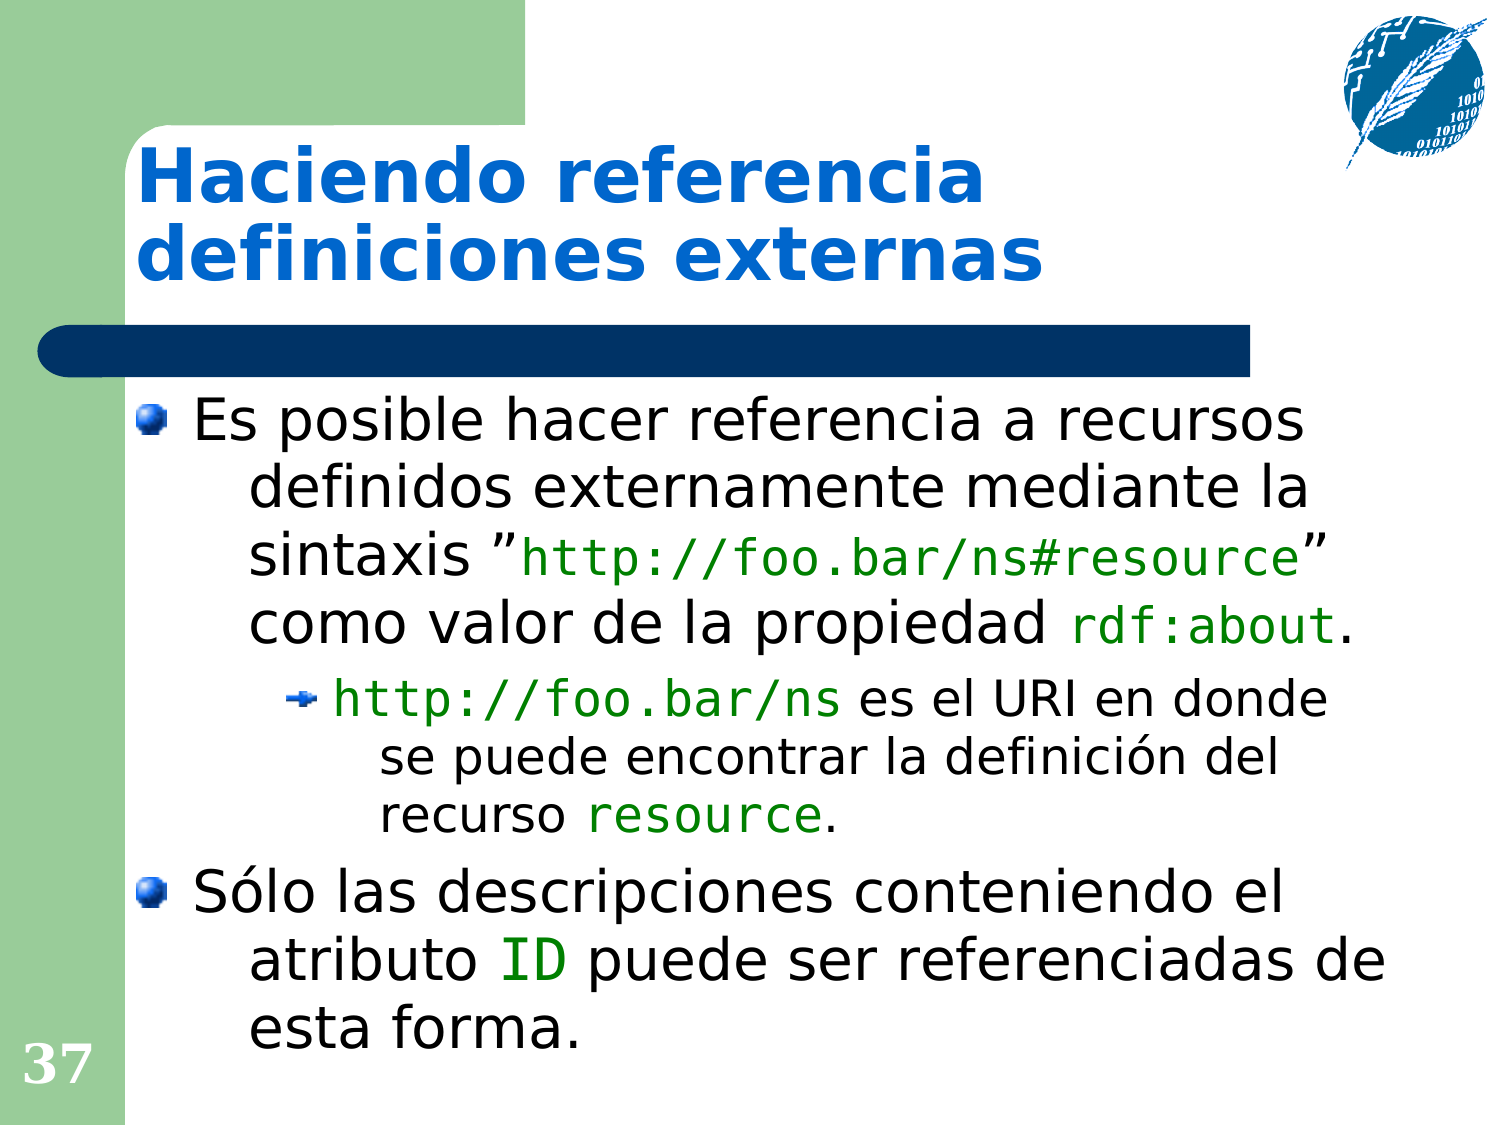

# Haciendo referencia definiciones externas
Es posible hacer referencia a recursos definidos externamente mediante la sintaxis ”http://foo.bar/ns#resource” como valor de la propiedad rdf:about.
http://foo.bar/ns es el URI en donde se puede encontrar la definición del recurso resource.
Sólo las descripciones conteniendo el atributo ID puede ser referenciadas de esta forma.
37